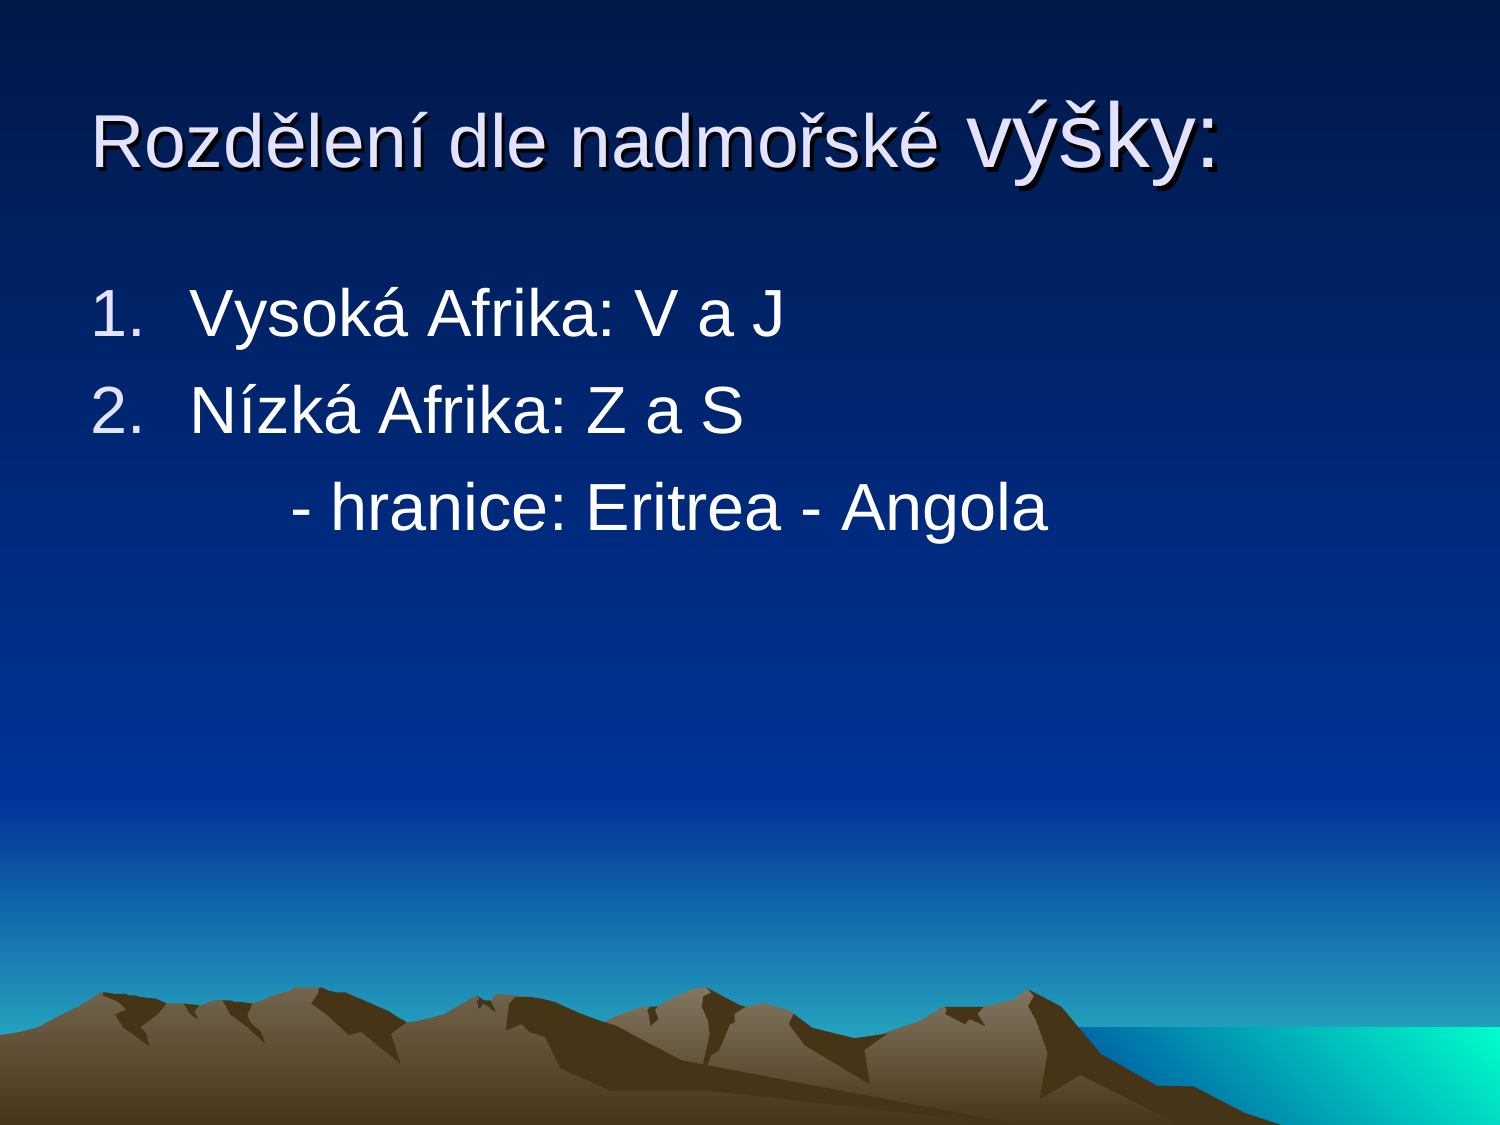

# Rozdělení dle nadmořské výšky:
Vysoká Afrika: V a J
Nízká Afrika: Z a S
	- hranice: Eritrea - Angola